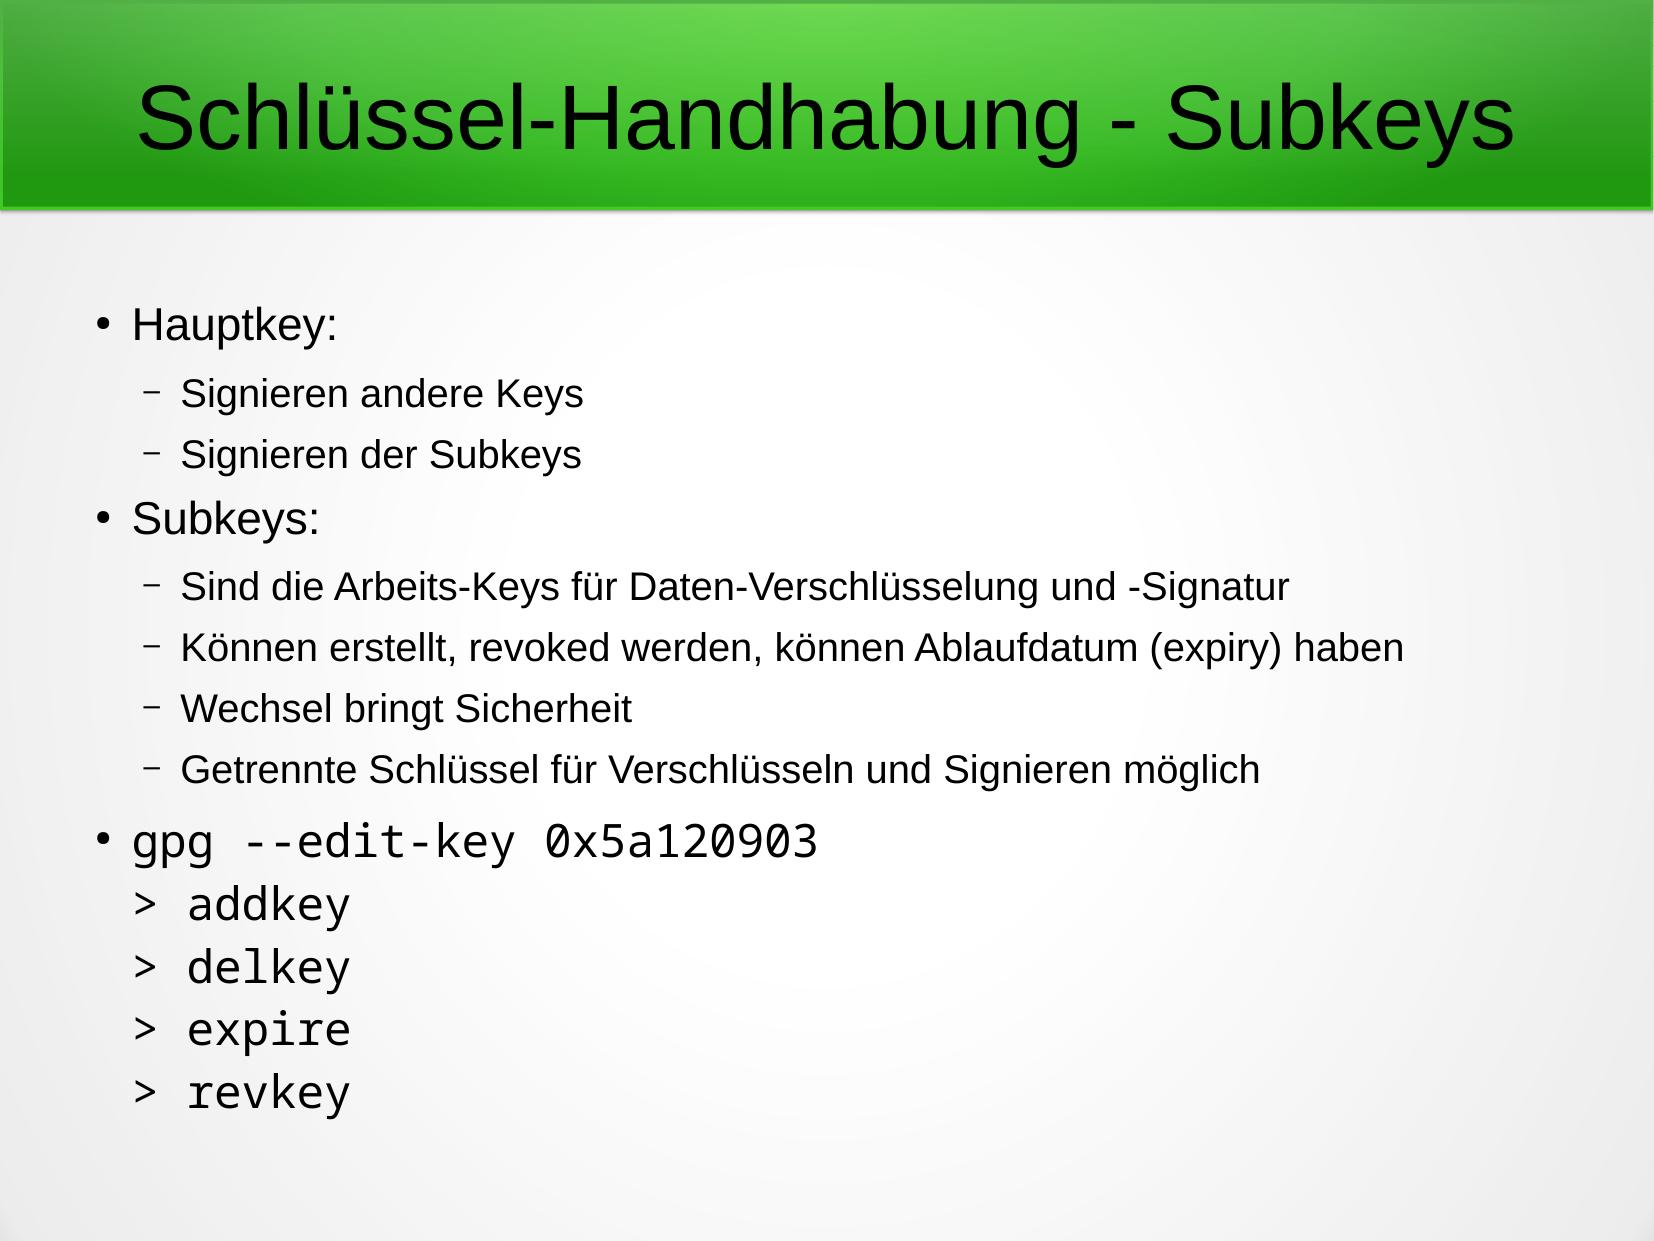

# Schlüssel-Handhabung - Subkeys
Hauptkey:
Signieren andere Keys
Signieren der Subkeys
Subkeys:
Sind die Arbeits-Keys für Daten-Verschlüsselung und -Signatur
Können erstellt, revoked werden, können Ablaufdatum (expiry) haben
Wechsel bringt Sicherheit
Getrennte Schlüssel für Verschlüsseln und Signieren möglich
gpg --edit-key 0x5a120903
> addkey
> delkey
> expire
> revkey